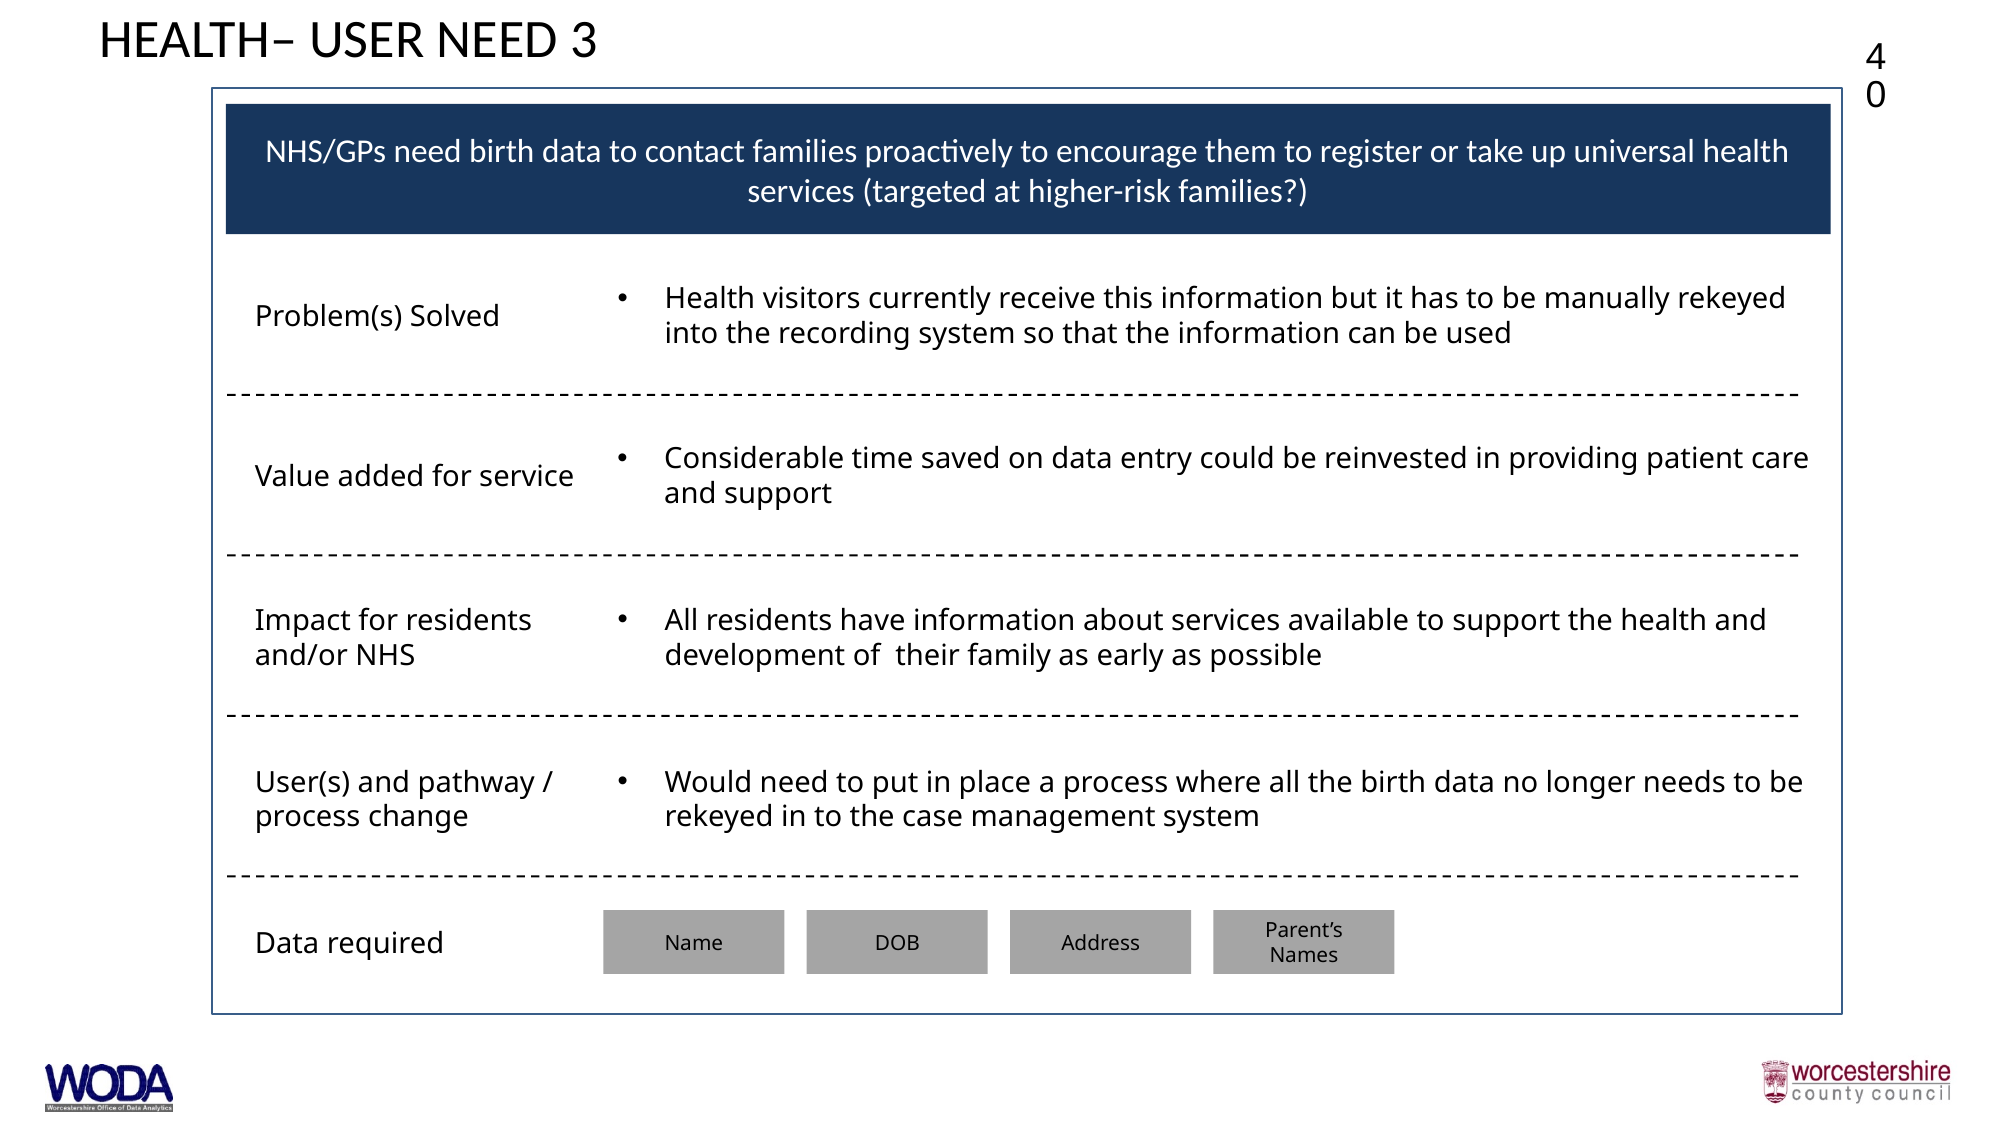

# HEALTH– USER NEED 3
NHS/GPs need birth data to contact families proactively to encourage them to register or take up universal health services (targeted at higher-risk families?)
Problem(s) Solved
Health visitors currently receive this information but it has to be manually rekeyed into the recording system so that the information can be used
Considerable time saved on data entry could be reinvested in providing patient care and support
Value added for service
Impact for residents and/or NHS
All residents have information about services available to support the health and development of their family as early as possible
User(s) and pathway / process change
Would need to put in place a process where all the birth data no longer needs to be rekeyed in to the case management system
Data required
Name
DOB
Address
Parent’s Names